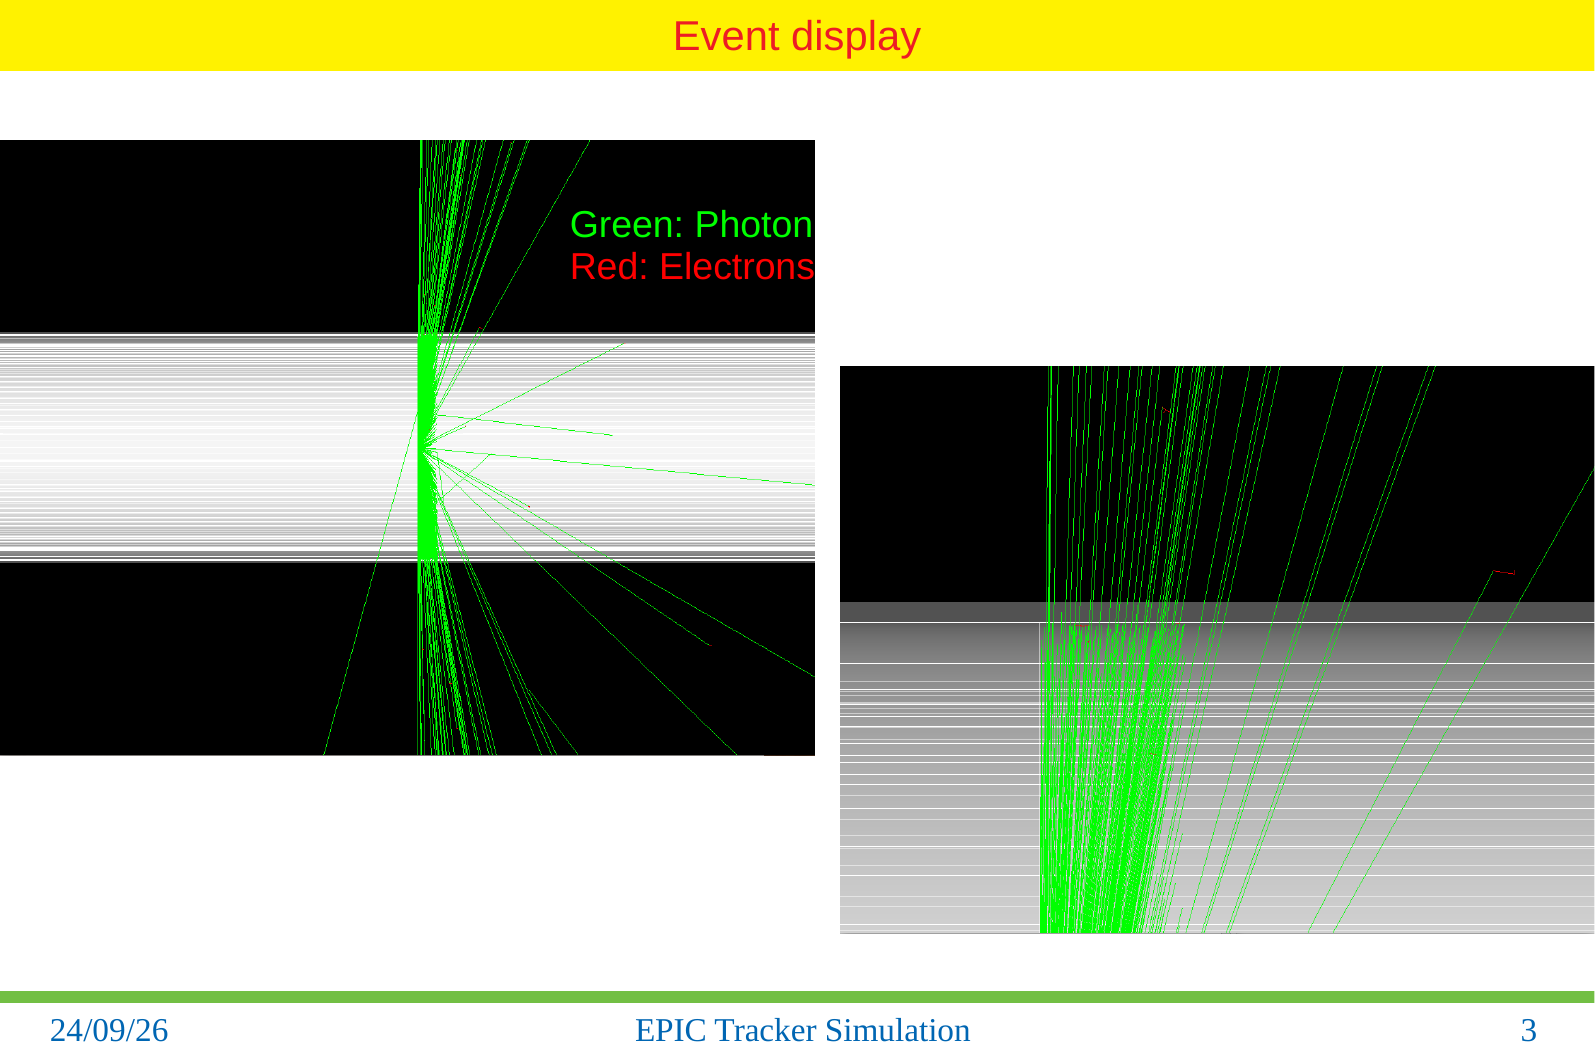

# Event display
Green: Photon
Red: Electrons
EPIC Tracker Simulation
3